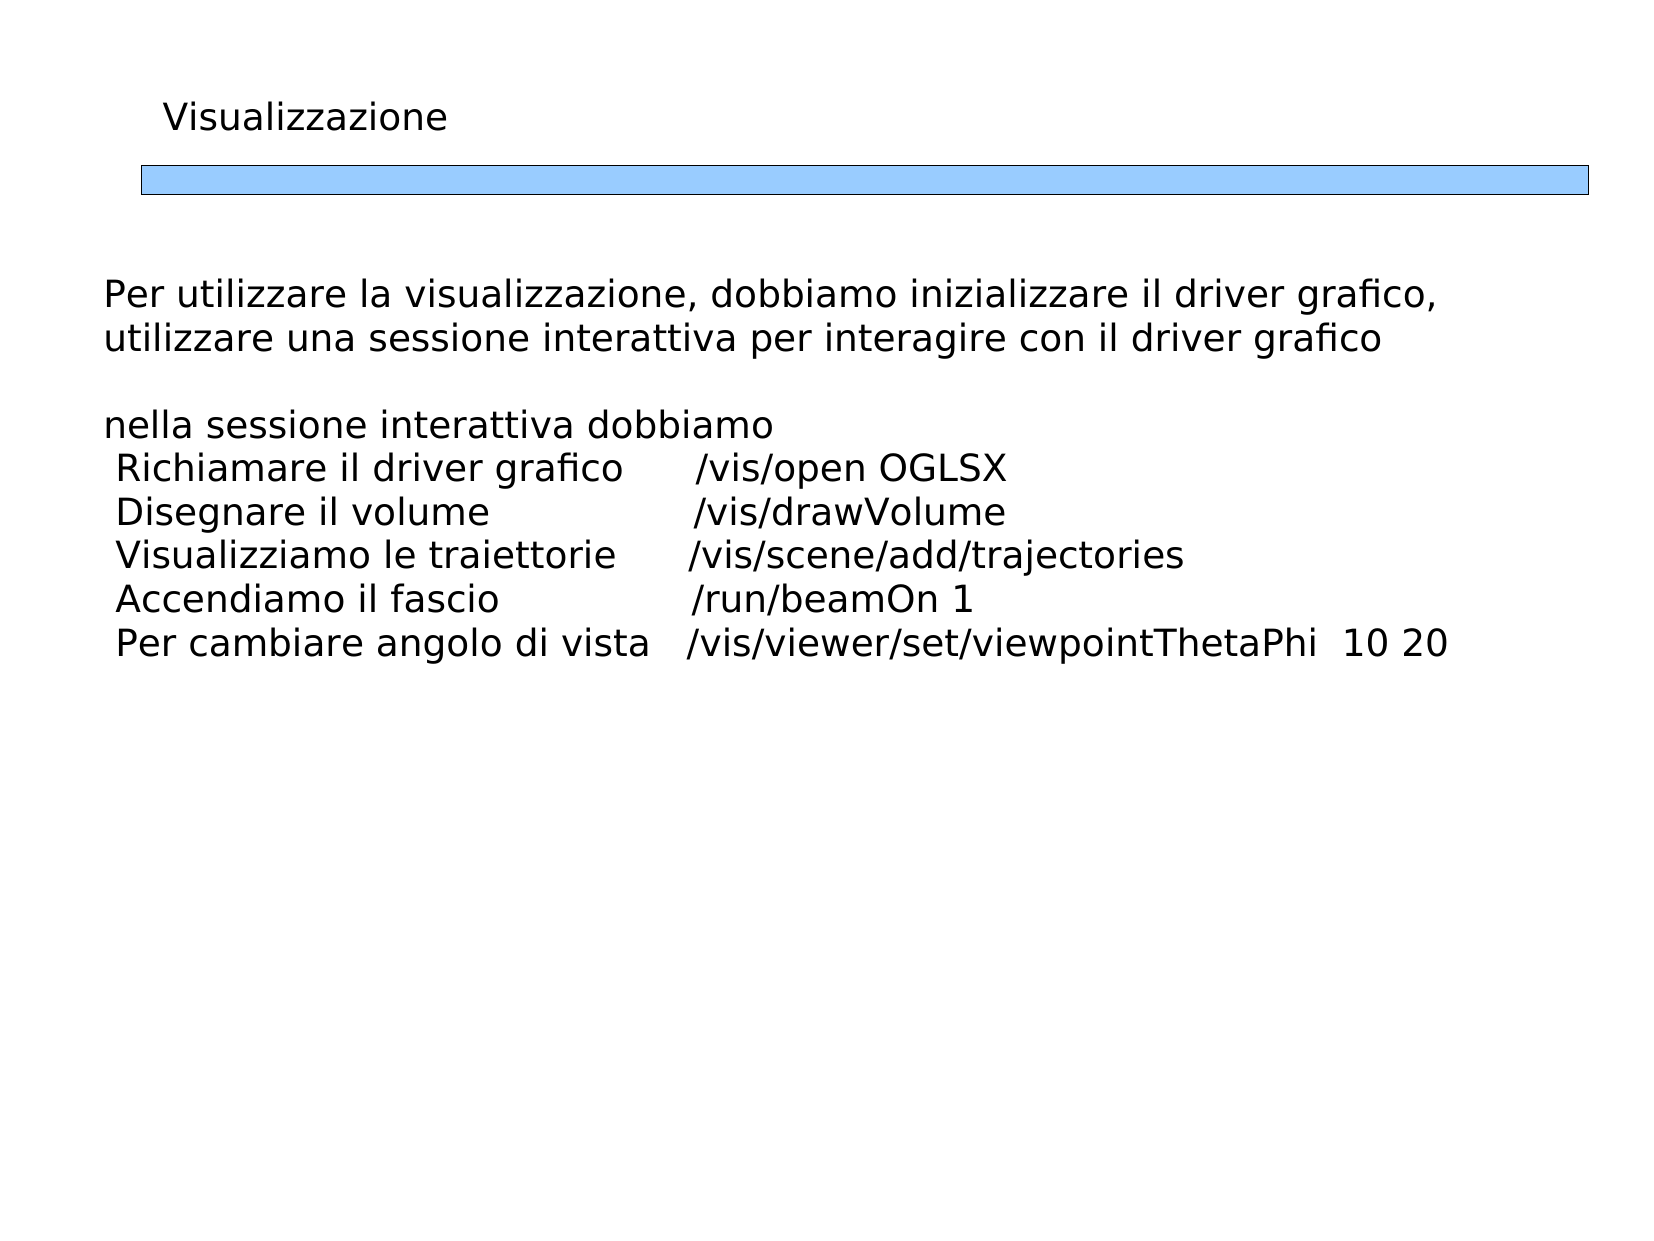

Visualizzazione
Per utilizzare la visualizzazione, dobbiamo inizializzare il driver grafico,
utilizzare una sessione interattiva per interagire con il driver grafico
nella sessione interattiva dobbiamo
 Richiamare il driver grafico /vis/open OGLSX
 Disegnare il volume /vis/drawVolume
 Visualizziamo le traiettorie /vis/scene/add/trajectories
 Accendiamo il fascio /run/beamOn 1
 Per cambiare angolo di vista /vis/viewer/set/viewpointThetaPhi 10 20